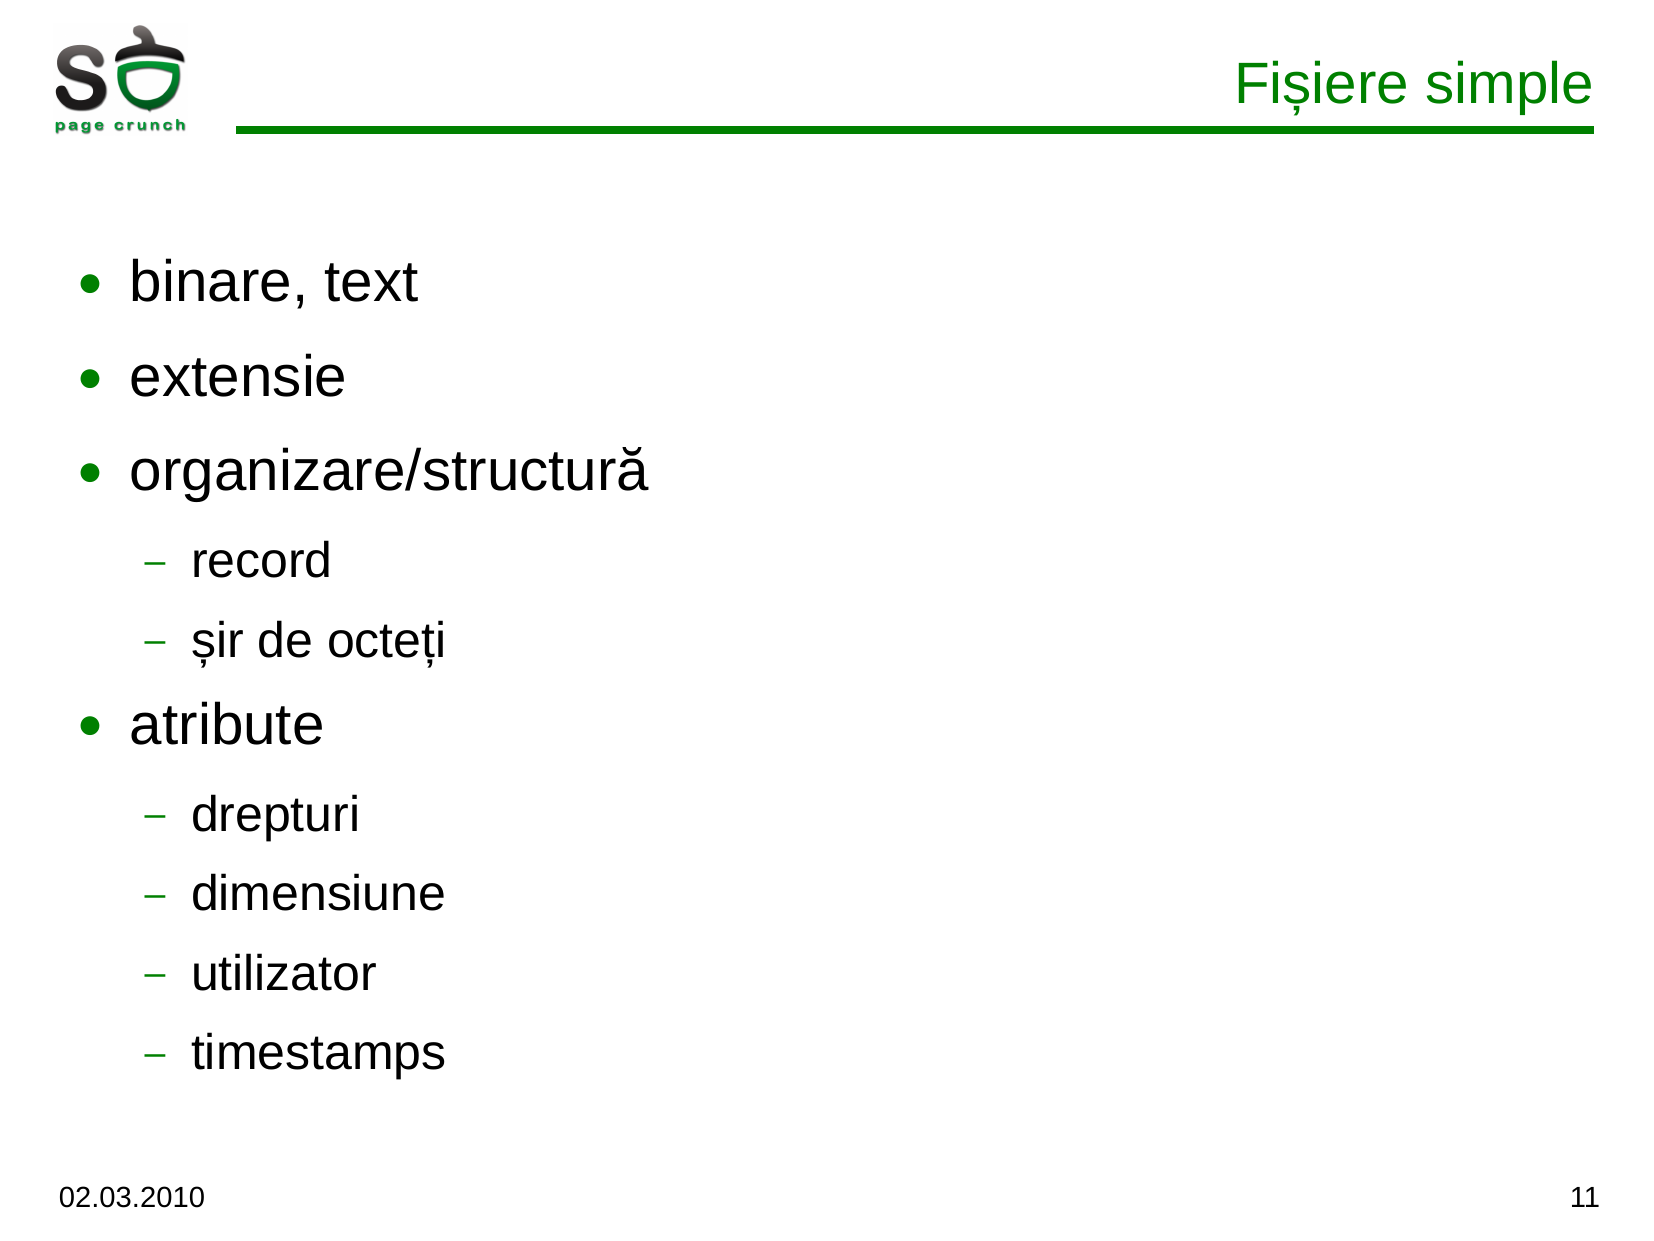

# Fișiere simple
binare, text
extensie
organizare/structură
record
șir de octeți
atribute
drepturi
dimensiune
utilizator
timestamps
02.03.2010
11